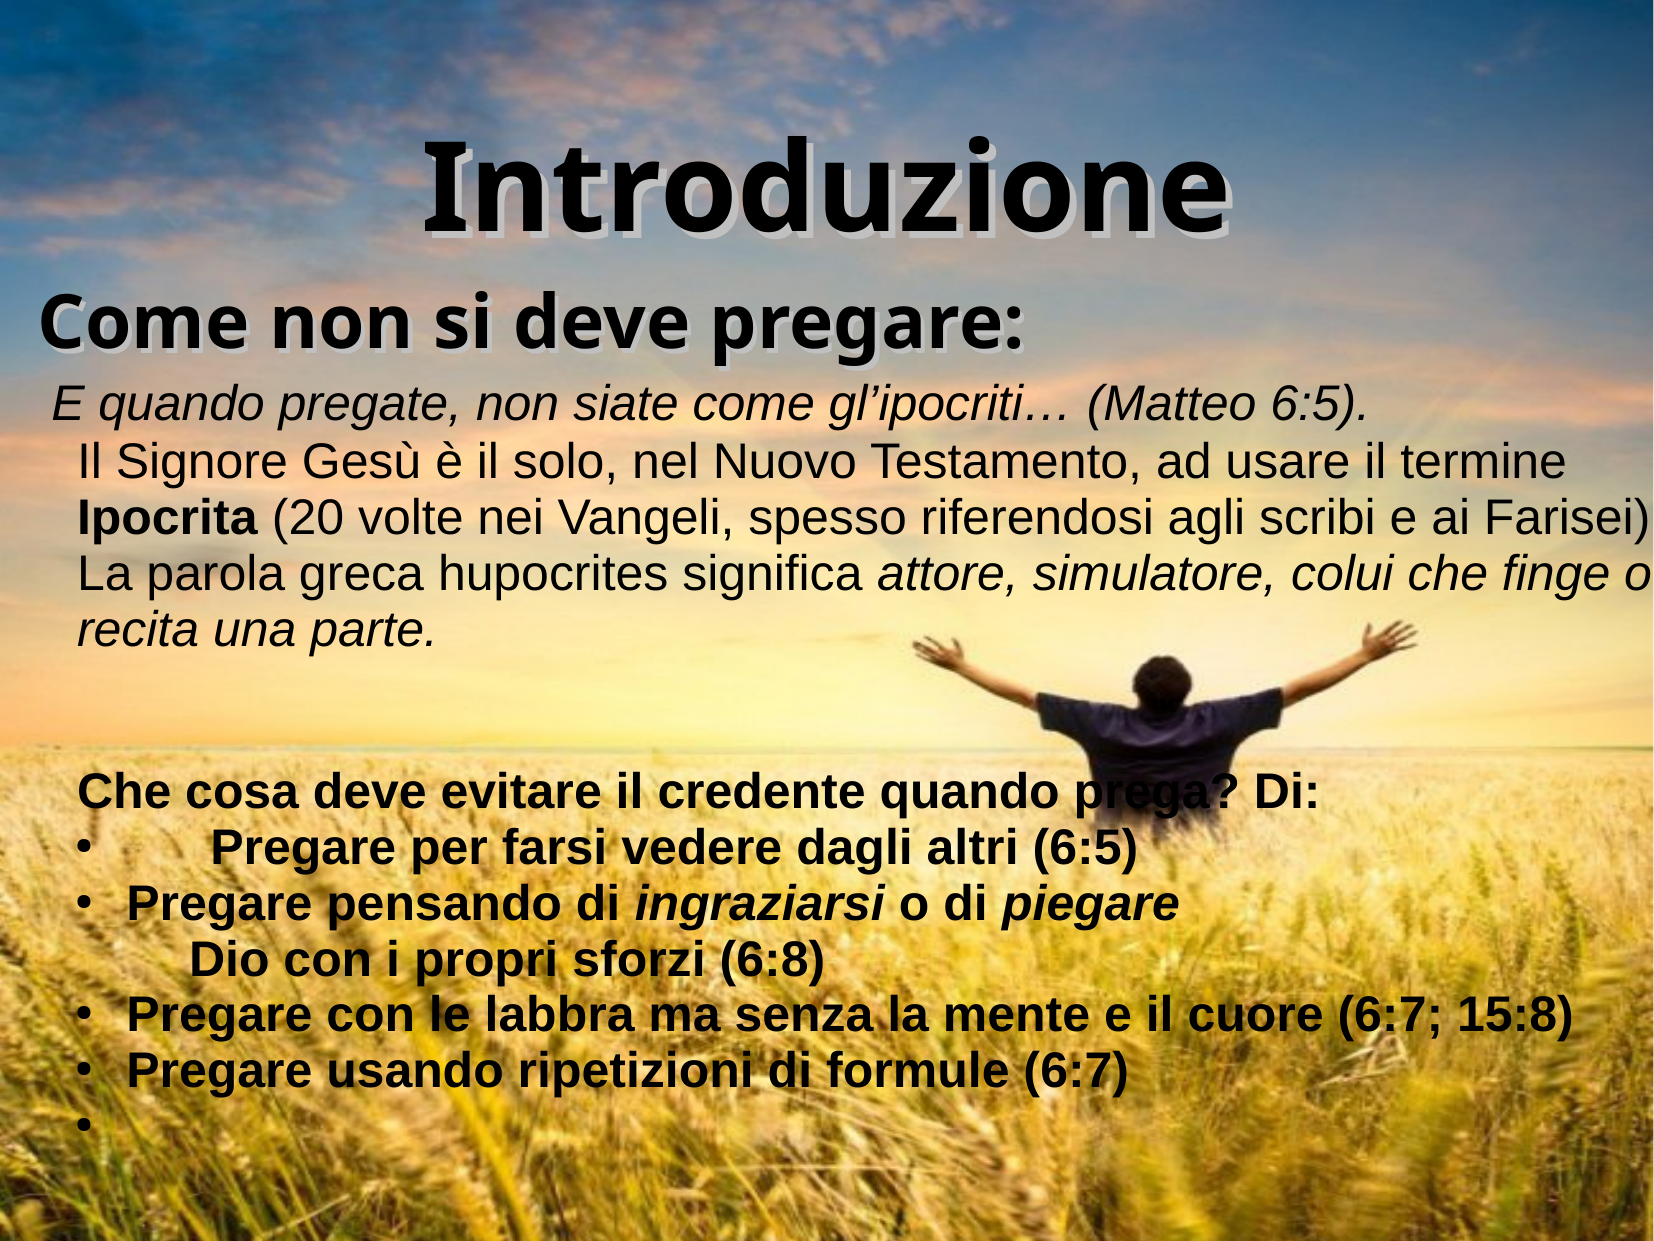

Introduzione
 Come non si deve pregare:
 E quando pregate, non siate come gl’ipocriti… (Matteo 6:5).
Il Signore Gesù è il solo, nel Nuovo Testamento, ad usare il termine
Ipocrita (20 volte nei Vangeli, spesso riferendosi agli scribi e ai Farisei).
La parola greca hupocrites significa attore, simulatore, colui che finge o
recita una parte.
 Che cosa deve evitare il credente quando prega? Di:
 Pregare per farsi vedere dagli altri (6:5)
 Pregare pensando di ingraziarsi o di piegare
 Dio con i propri sforzi (6:8)
 Pregare con le labbra ma senza la mente e il cuore (6:7; 15:8)
 Pregare usando ripetizioni di formule (6:7)